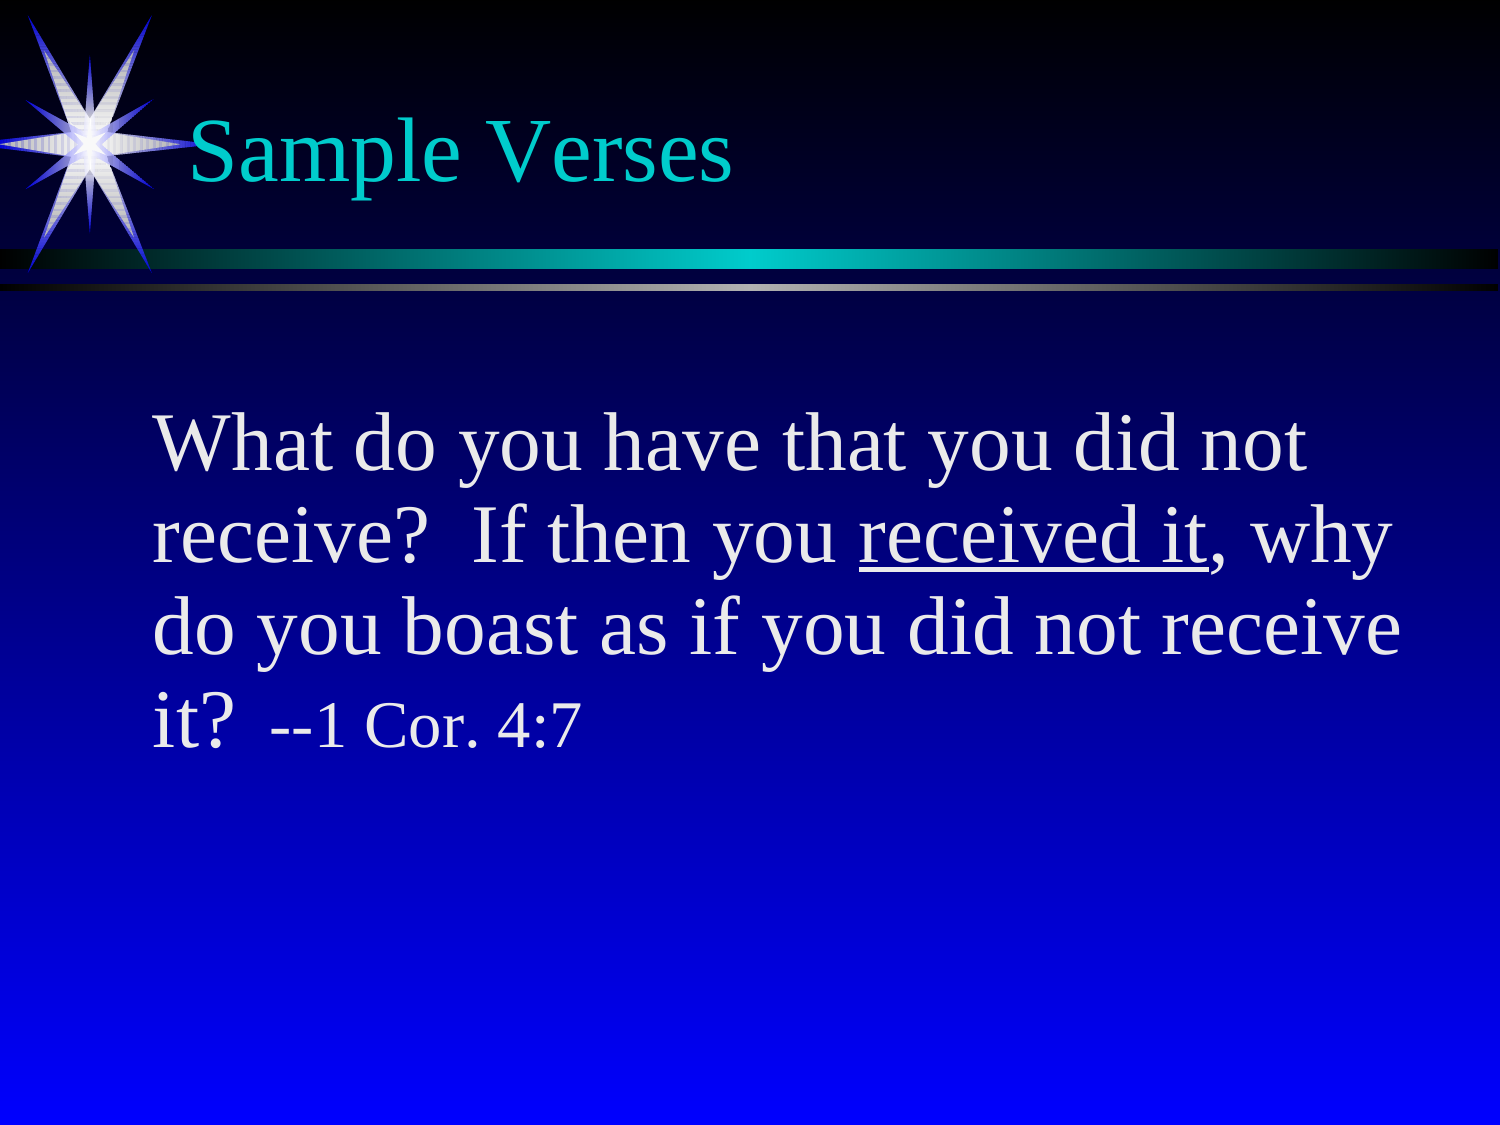

# Sample Verses
What do you have that you did not receive? If then you received it, why do you boast as if you did not receive it? --1 Cor. 4:7